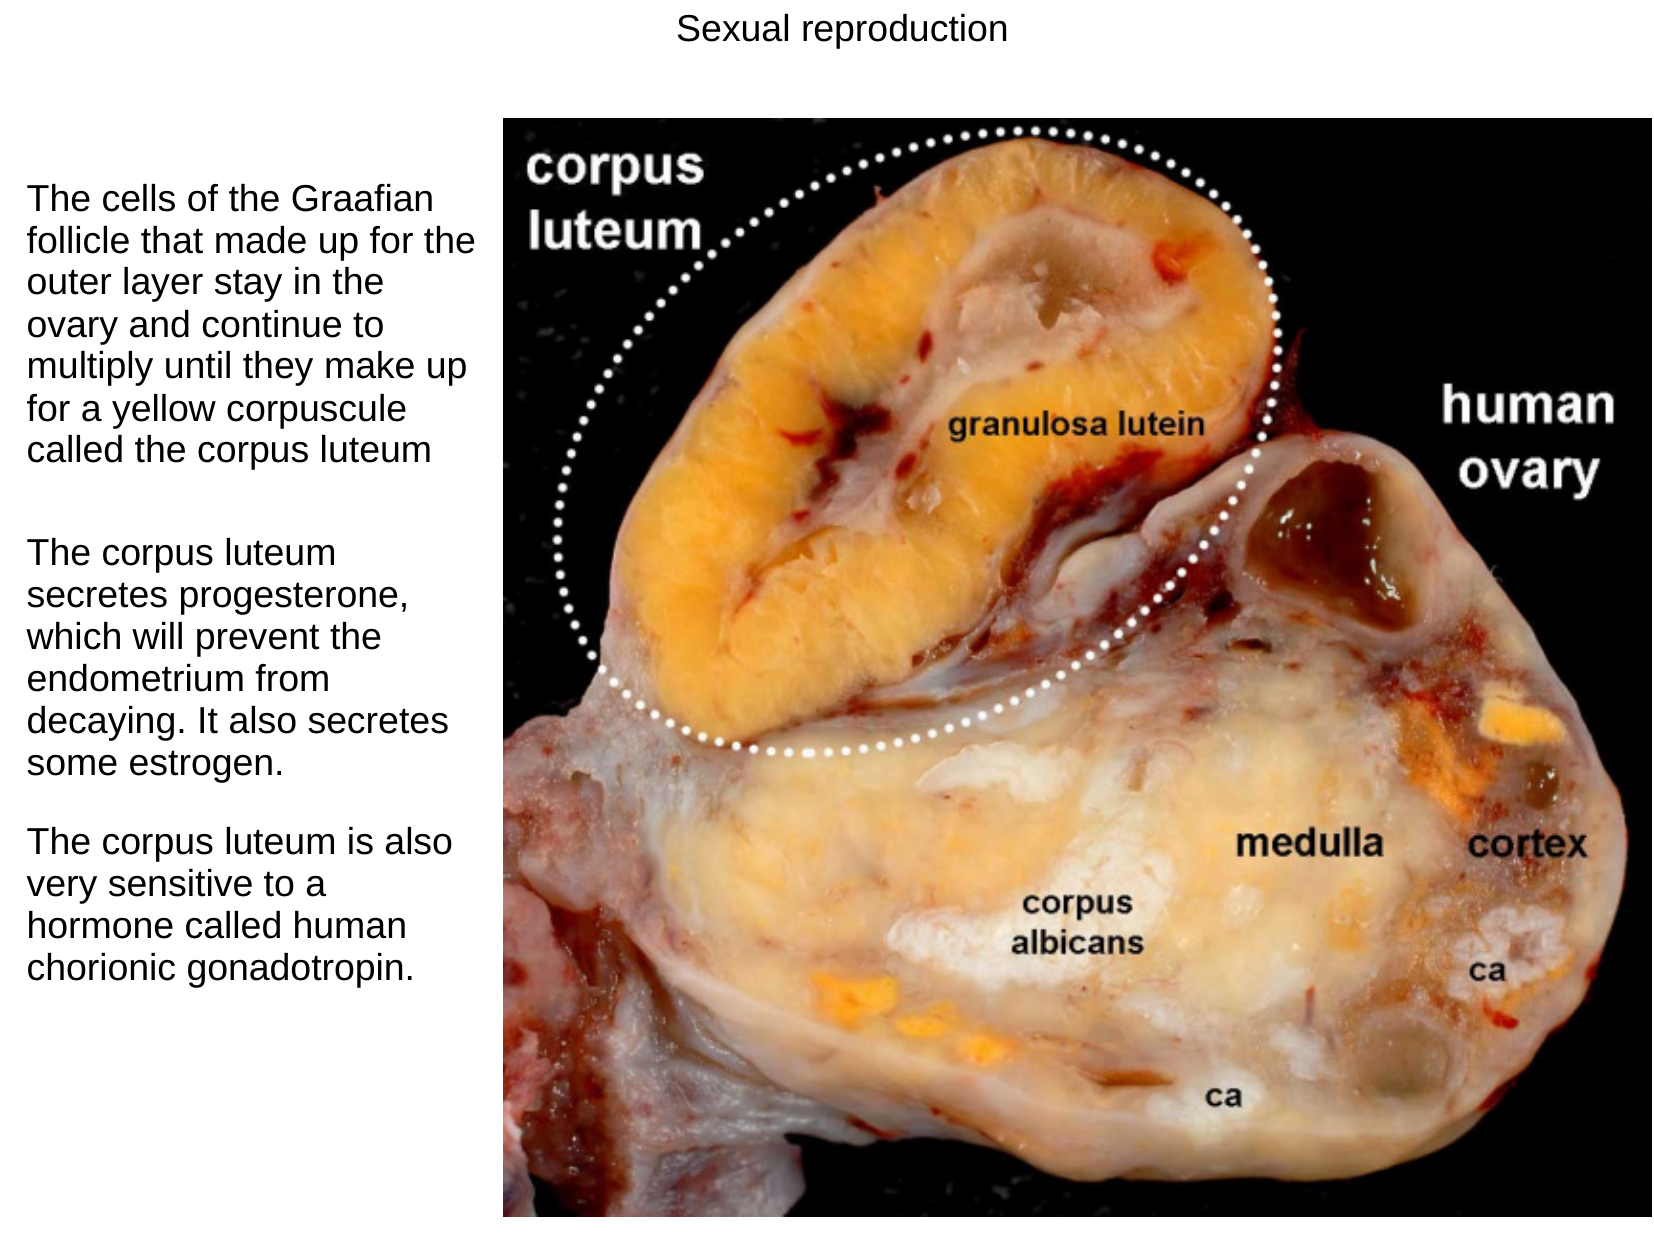

Sexual reproduction
The cells of the Graafian follicle that made up for the outer layer stay in the ovary and continue to multiply until they make up for a yellow corpuscule called the corpus luteum
The corpus luteum secretes progesterone, which will prevent the endometrium from decaying. It also secretes some estrogen.
The corpus luteum is also very sensitive to a hormone called human chorionic gonadotropin.